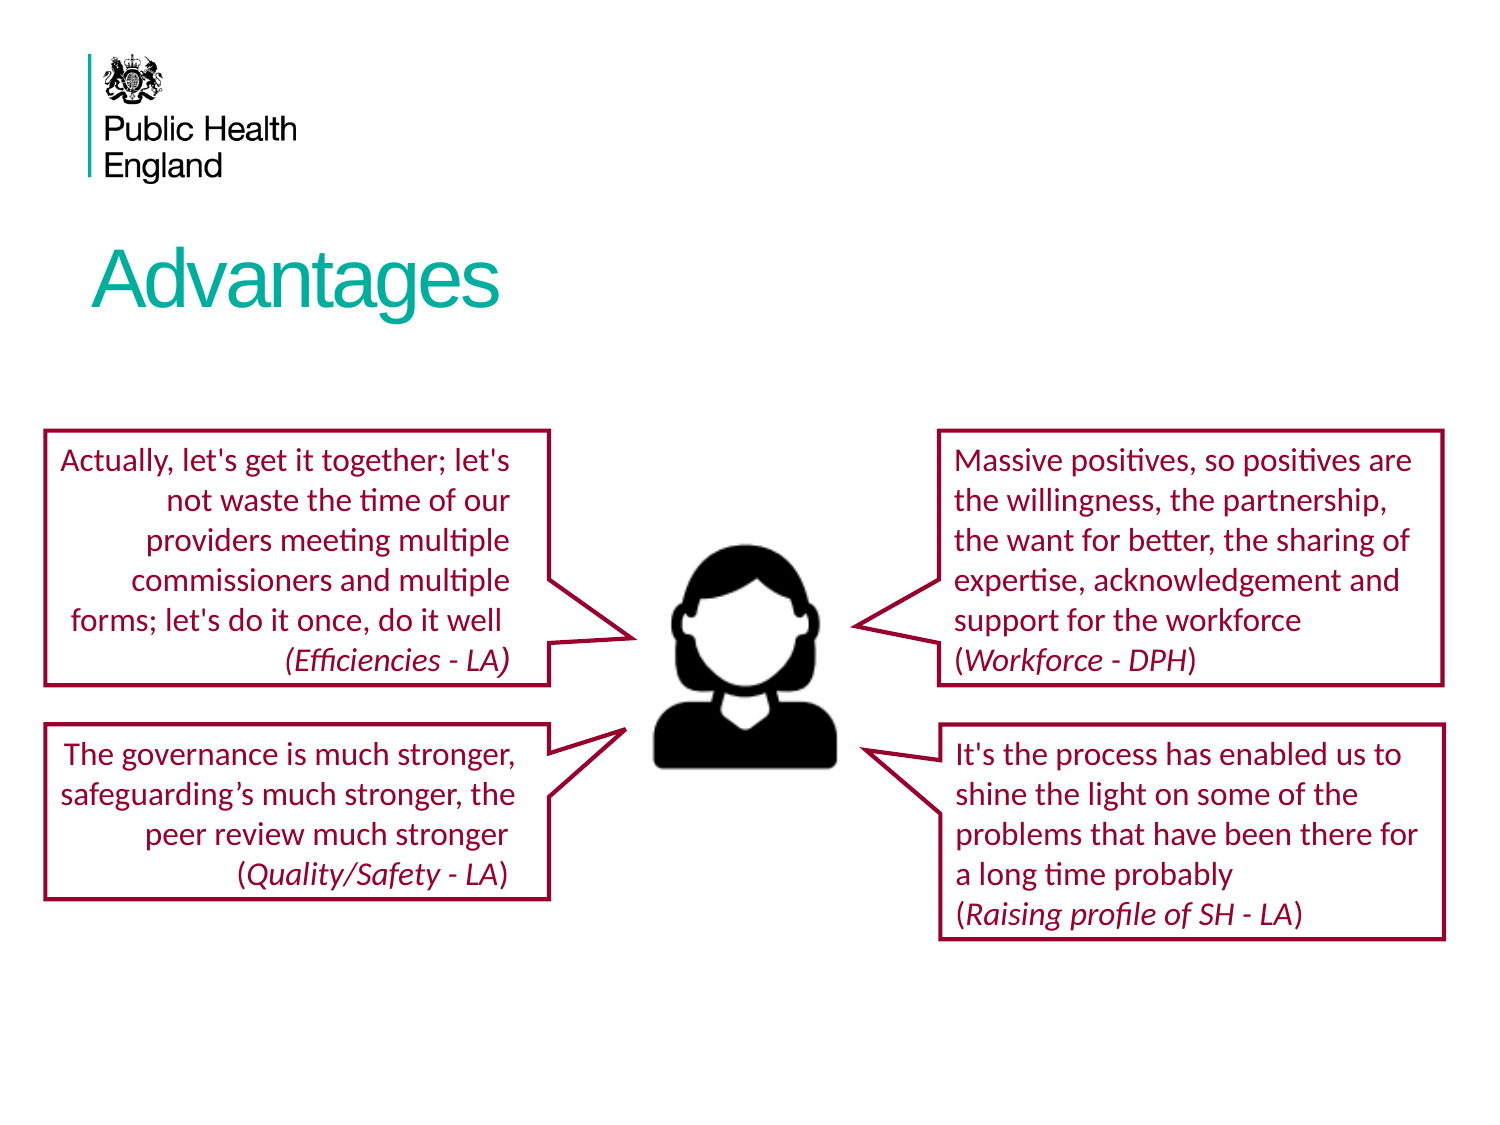

# Advantages
Actually, let's get it together; let's not waste the time of our providers meeting multiple commissioners and multiple forms; let's do it once, do it well
(Efficiencies - LA)
Massive positives, so positives are the willingness, the partnership, the want for better, the sharing of expertise, acknowledgement and support for the workforce
(Workforce - DPH)
The governance is much stronger, safeguarding’s much stronger, the peer review much stronger
(Quality/Safety - LA)
It's the process has enabled us to shine the light on some of the problems that have been there for a long time probably
(Raising profile of SH - LA)